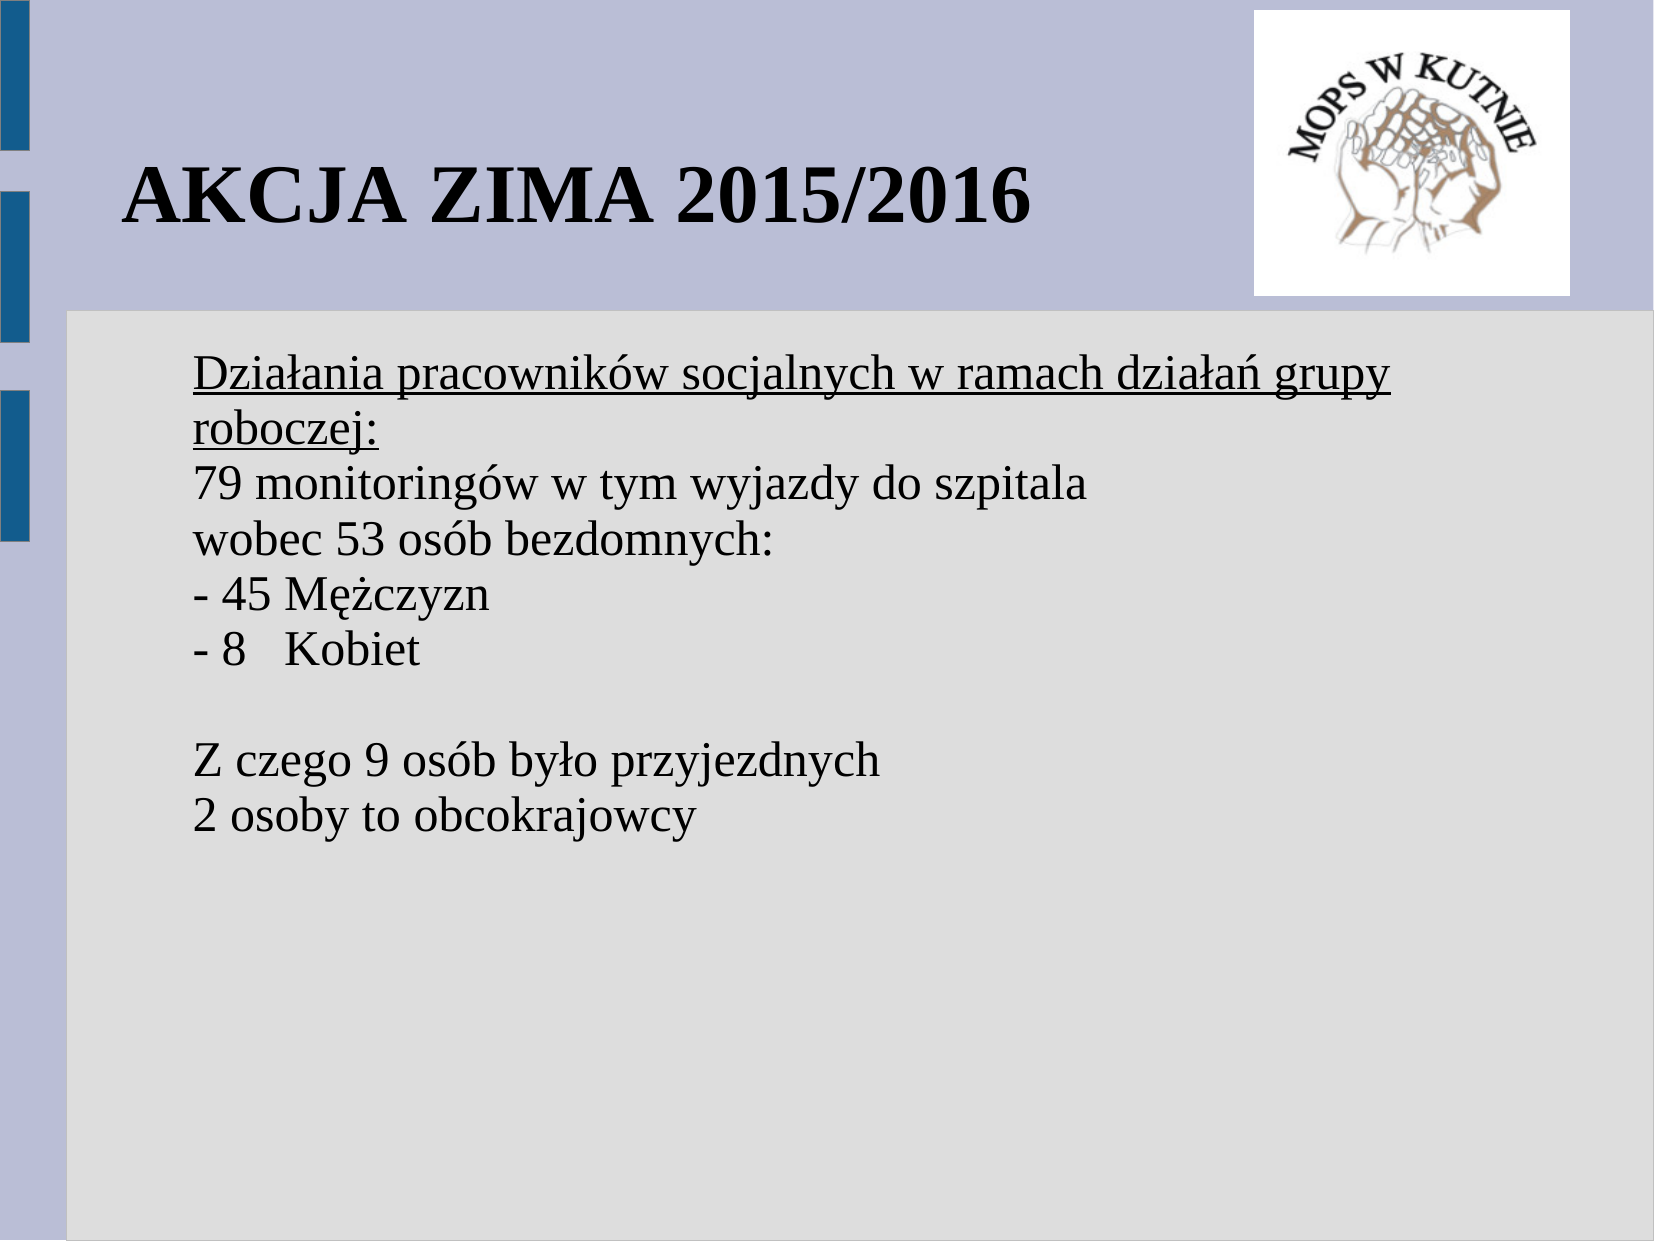

# AKCJA ZIMA 2015/2016
Działania pracowników socjalnych w ramach działań grupy roboczej:
79 monitoringów w tym wyjazdy do szpitala
wobec 53 osób bezdomnych:
- 45 Mężczyzn
- 8 Kobiet
Z czego 9 osób było przyjezdnych
2 osoby to obcokrajowcy